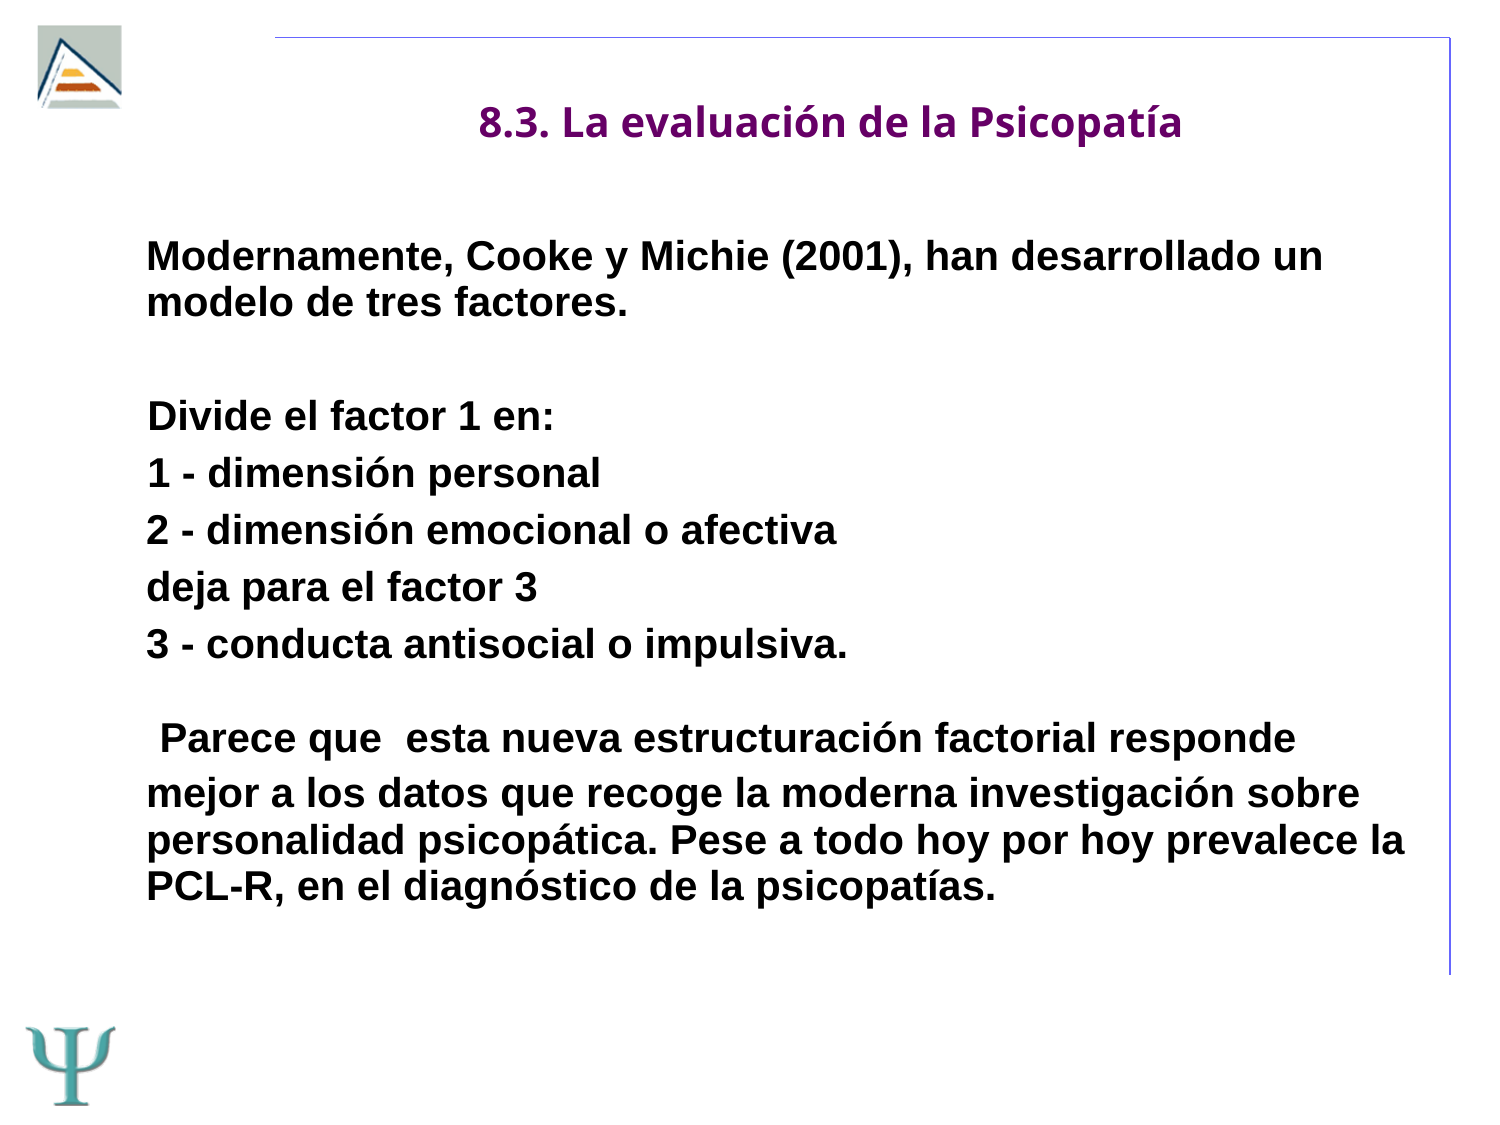

# 8.3. La evaluación de la Psicopatía
	Modernamente, Cooke y Michie (2001), han desarrollado un modelo de tres factores.
 Divide el factor 1 en:
 1 - dimensión personal
	2 - dimensión emocional o afectiva
	deja para el factor 3
	3 - conducta antisocial o impulsiva.
 Parece que esta nueva estructuración factorial responde mejor a los datos que recoge la moderna investigación sobre personalidad psicopática. Pese a todo hoy por hoy prevalece la PCL-R, en el diagnóstico de la psicopatías.